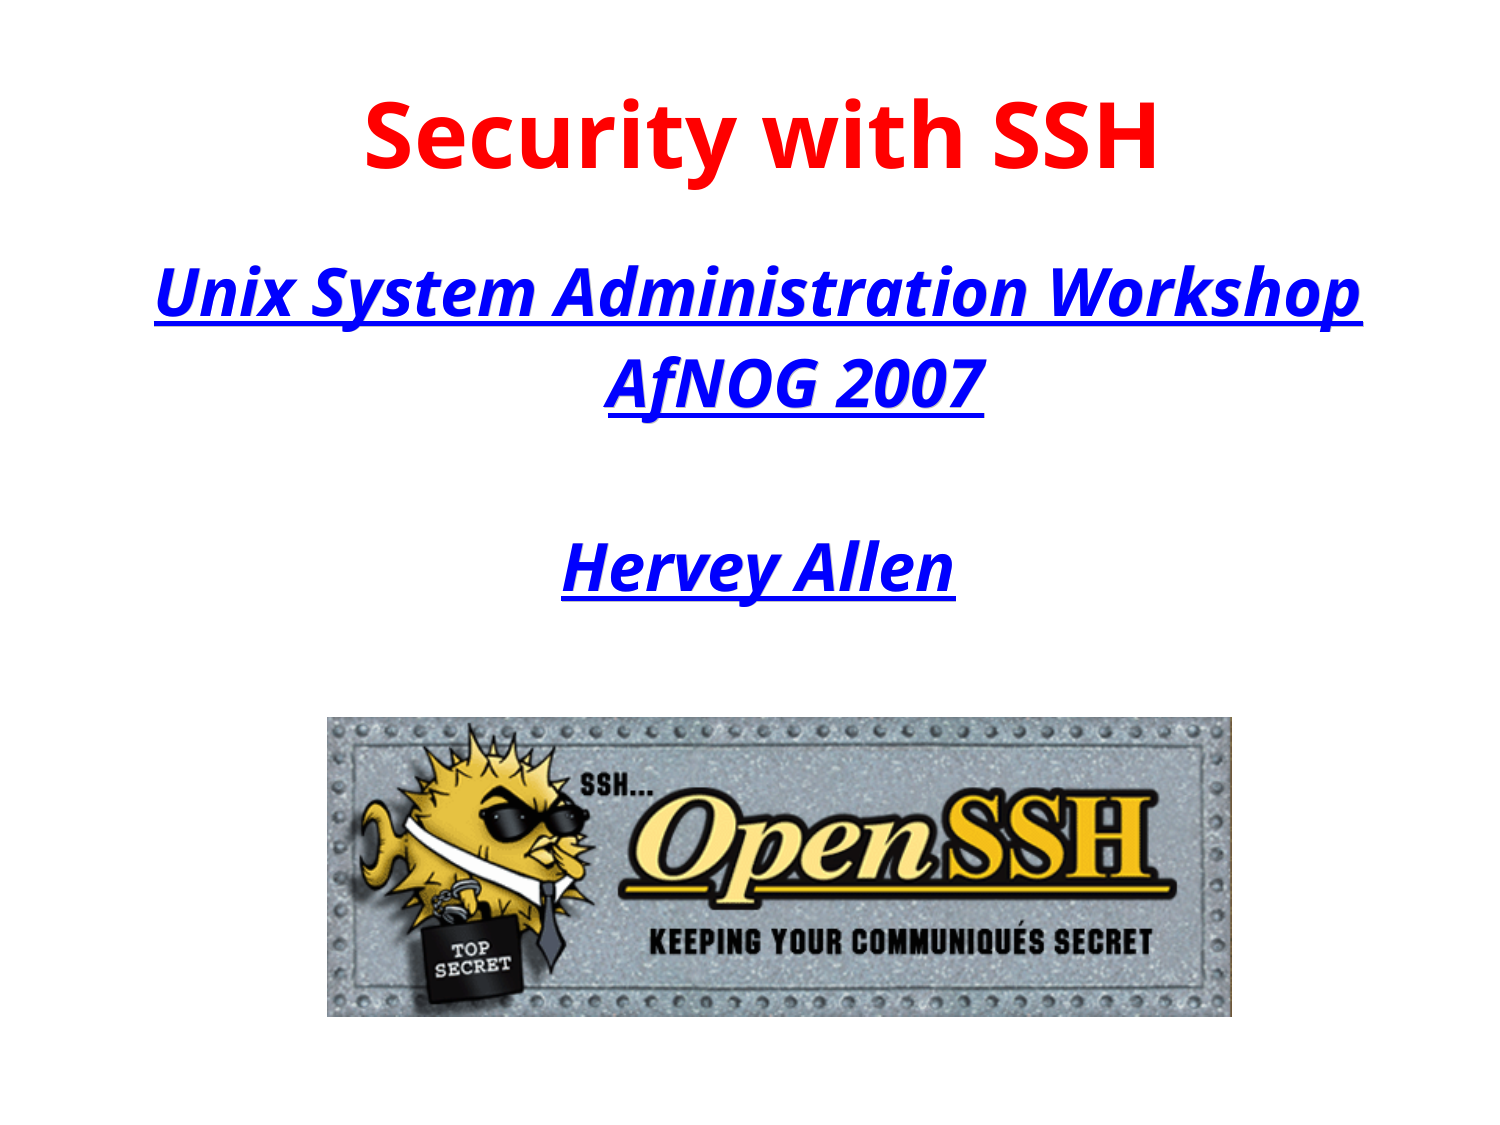

# Security with SSH
Unix System Administration Workshop
AfNOG 2007
Hervey Allen